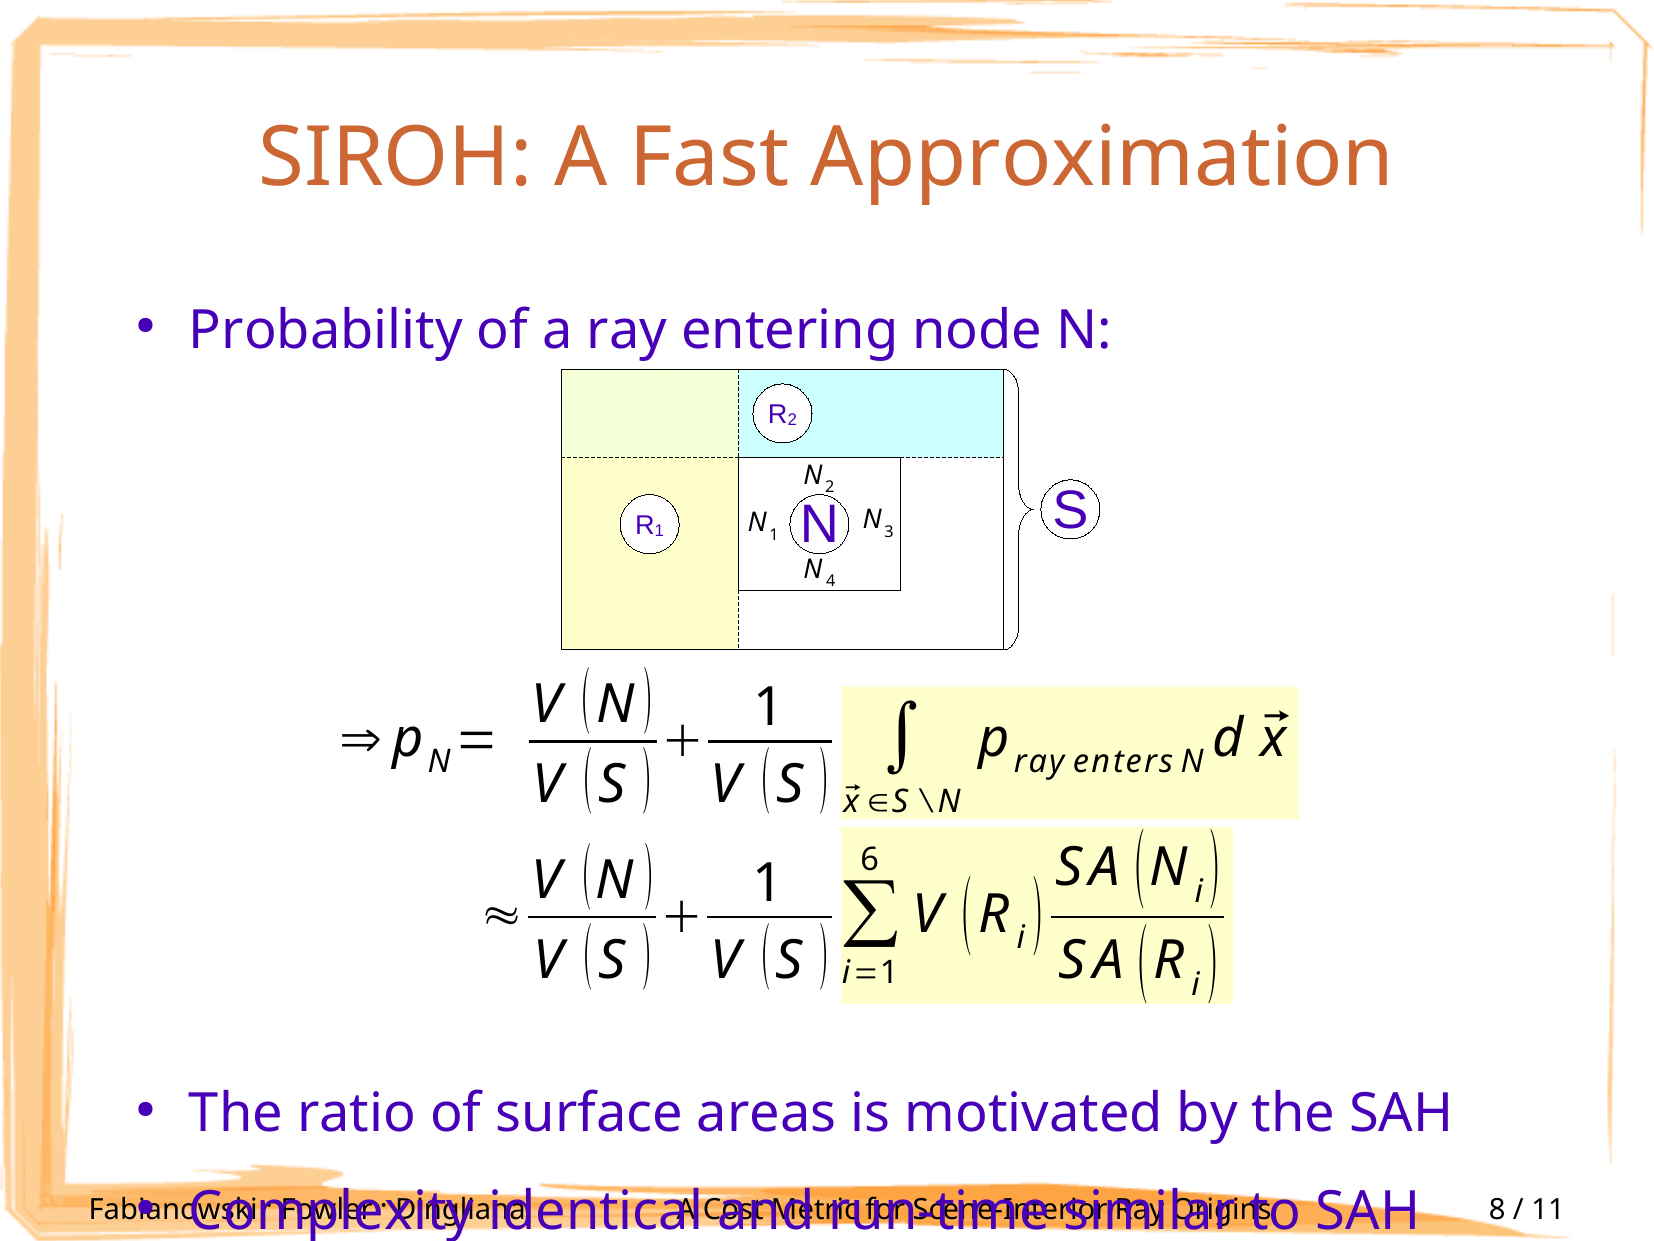

# SIROH: A Fast Approximation
Probability of a ray entering node N:
The ratio of surface areas is motivated by the SAH
Complexity identical and run-time similar to SAH
R1
R2
S
N